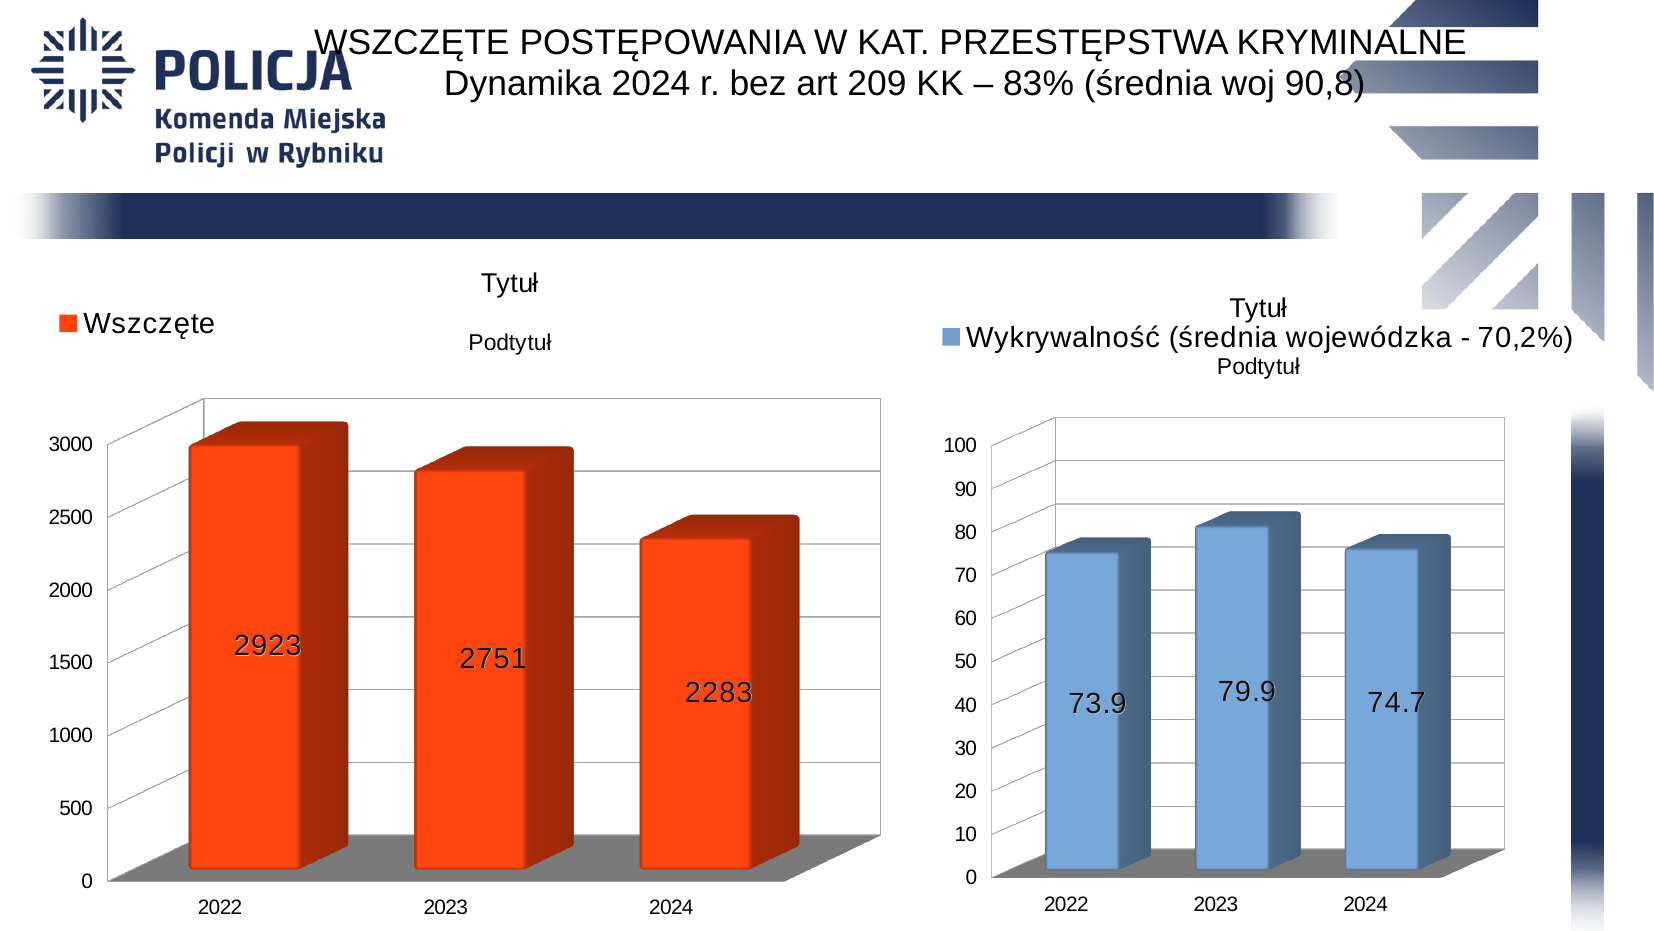

# WSZCZĘTE POSTĘPOWANIA W KAT. PRZESTĘPSTWA KRYMINALNE Dynamika 2024 r. bez art 209 KK – 83% (średnia woj 90,8)
[unsupported chart]
[unsupported chart]